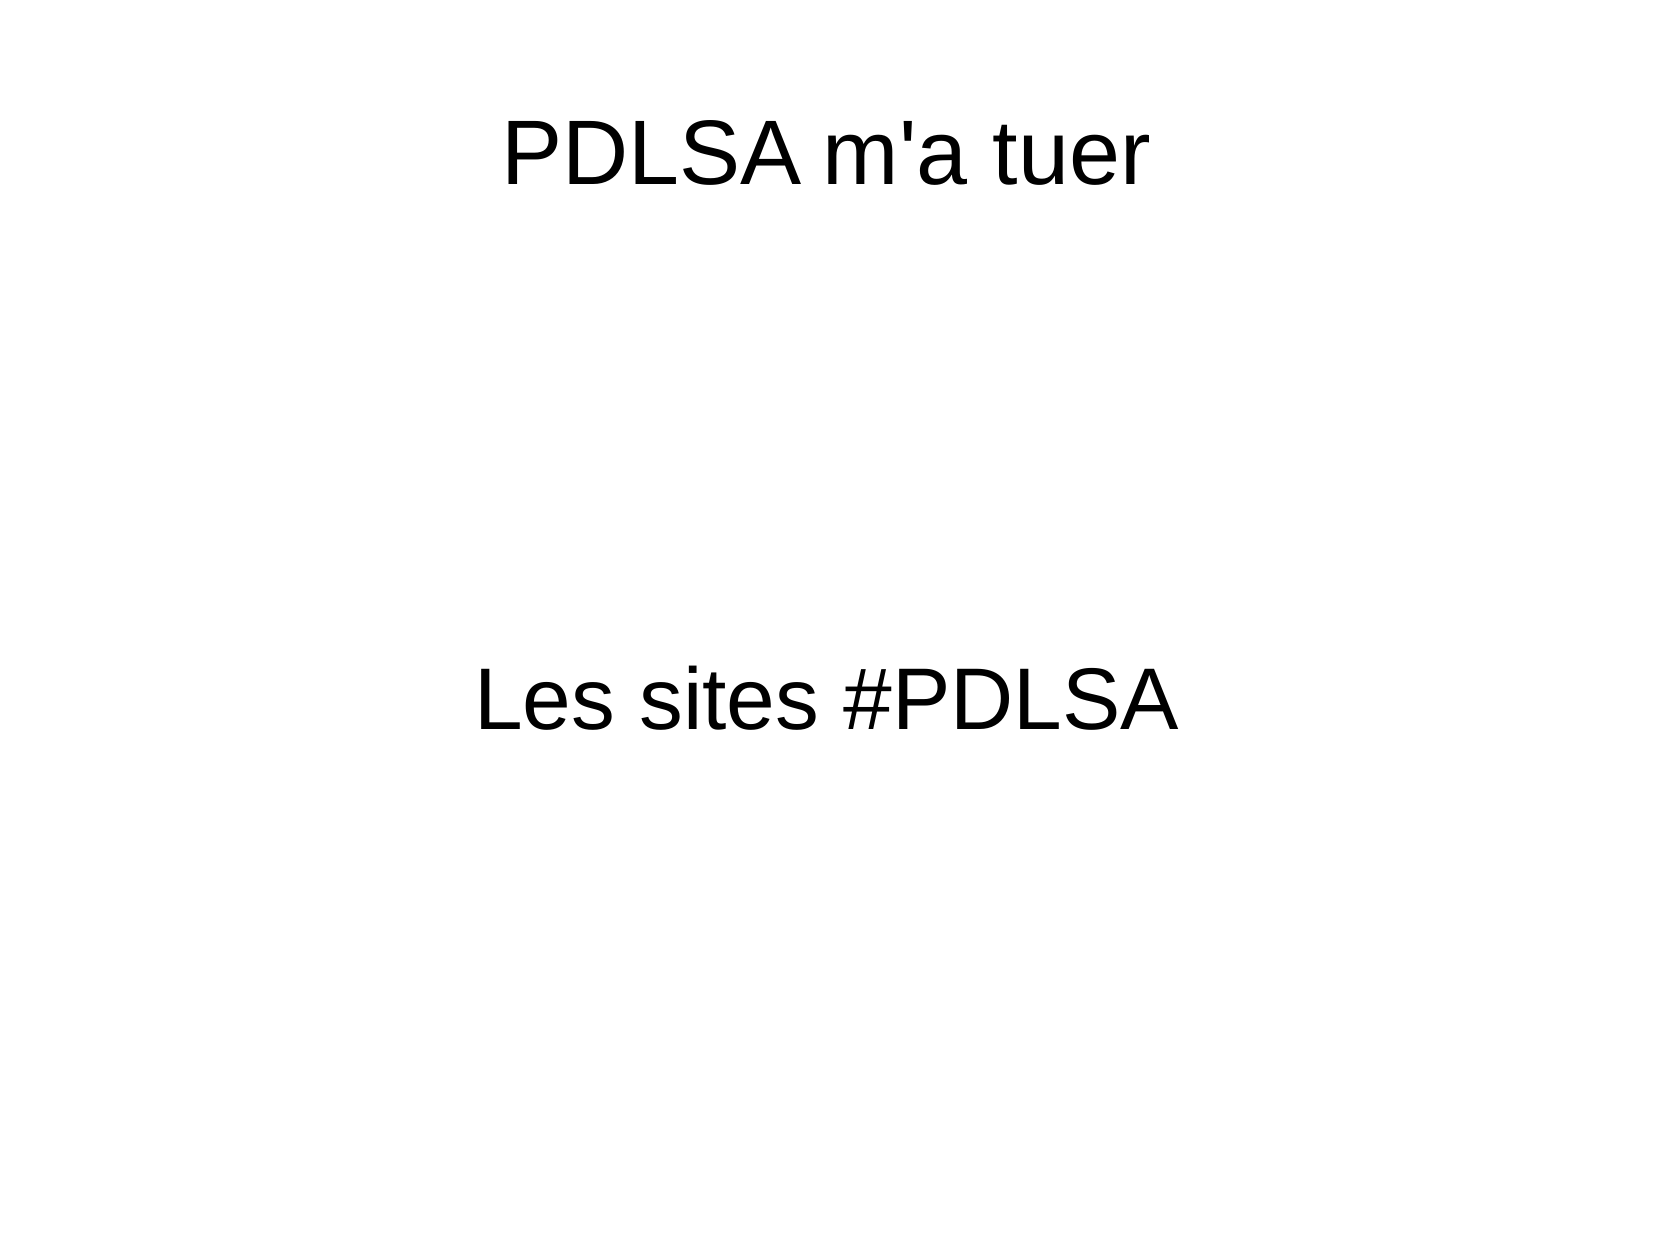

# PDLSA m'a tuer
Les sites #PDLSA